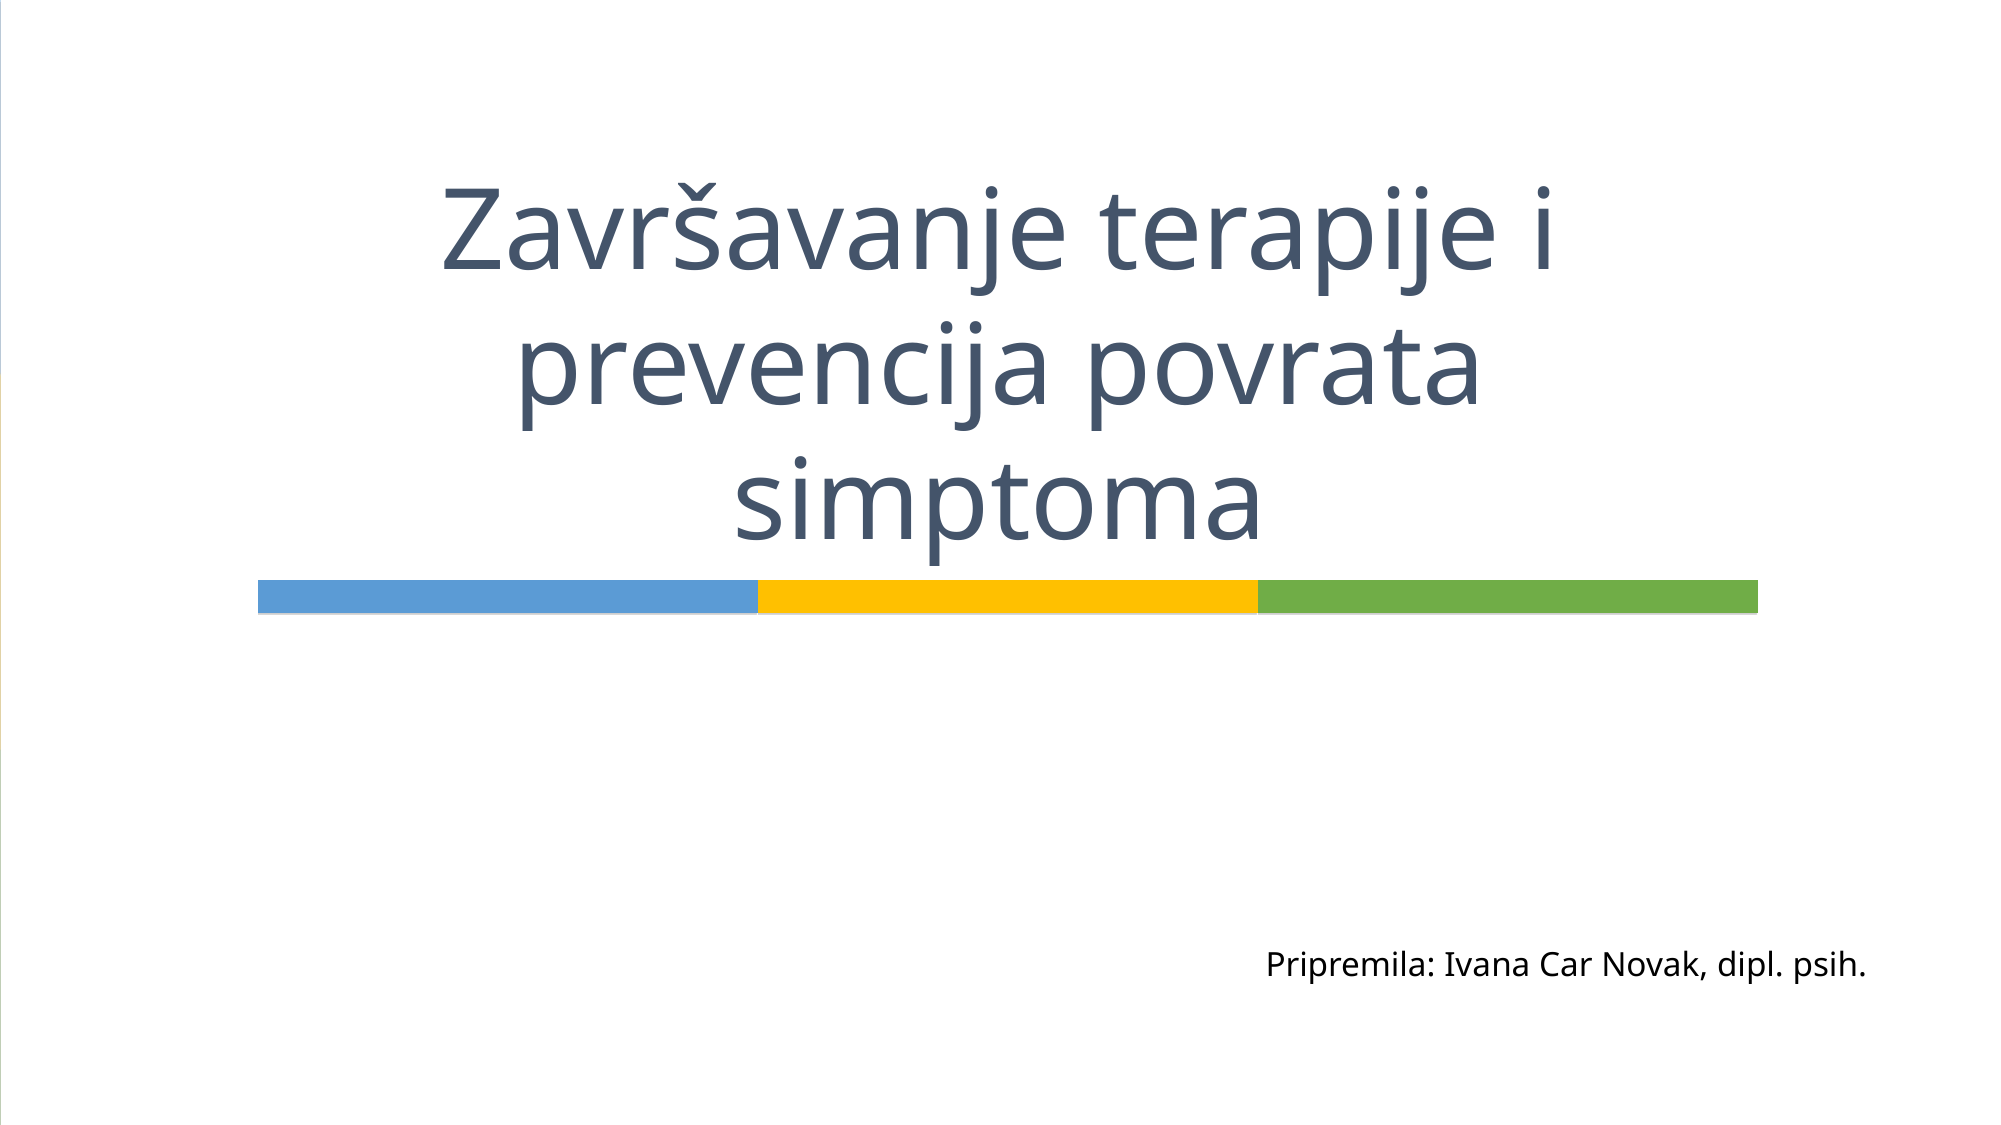

Završavanje terapije i prevencija povrata simptoma
# Pripremila: Ivana Car Novak, dipl. psih.